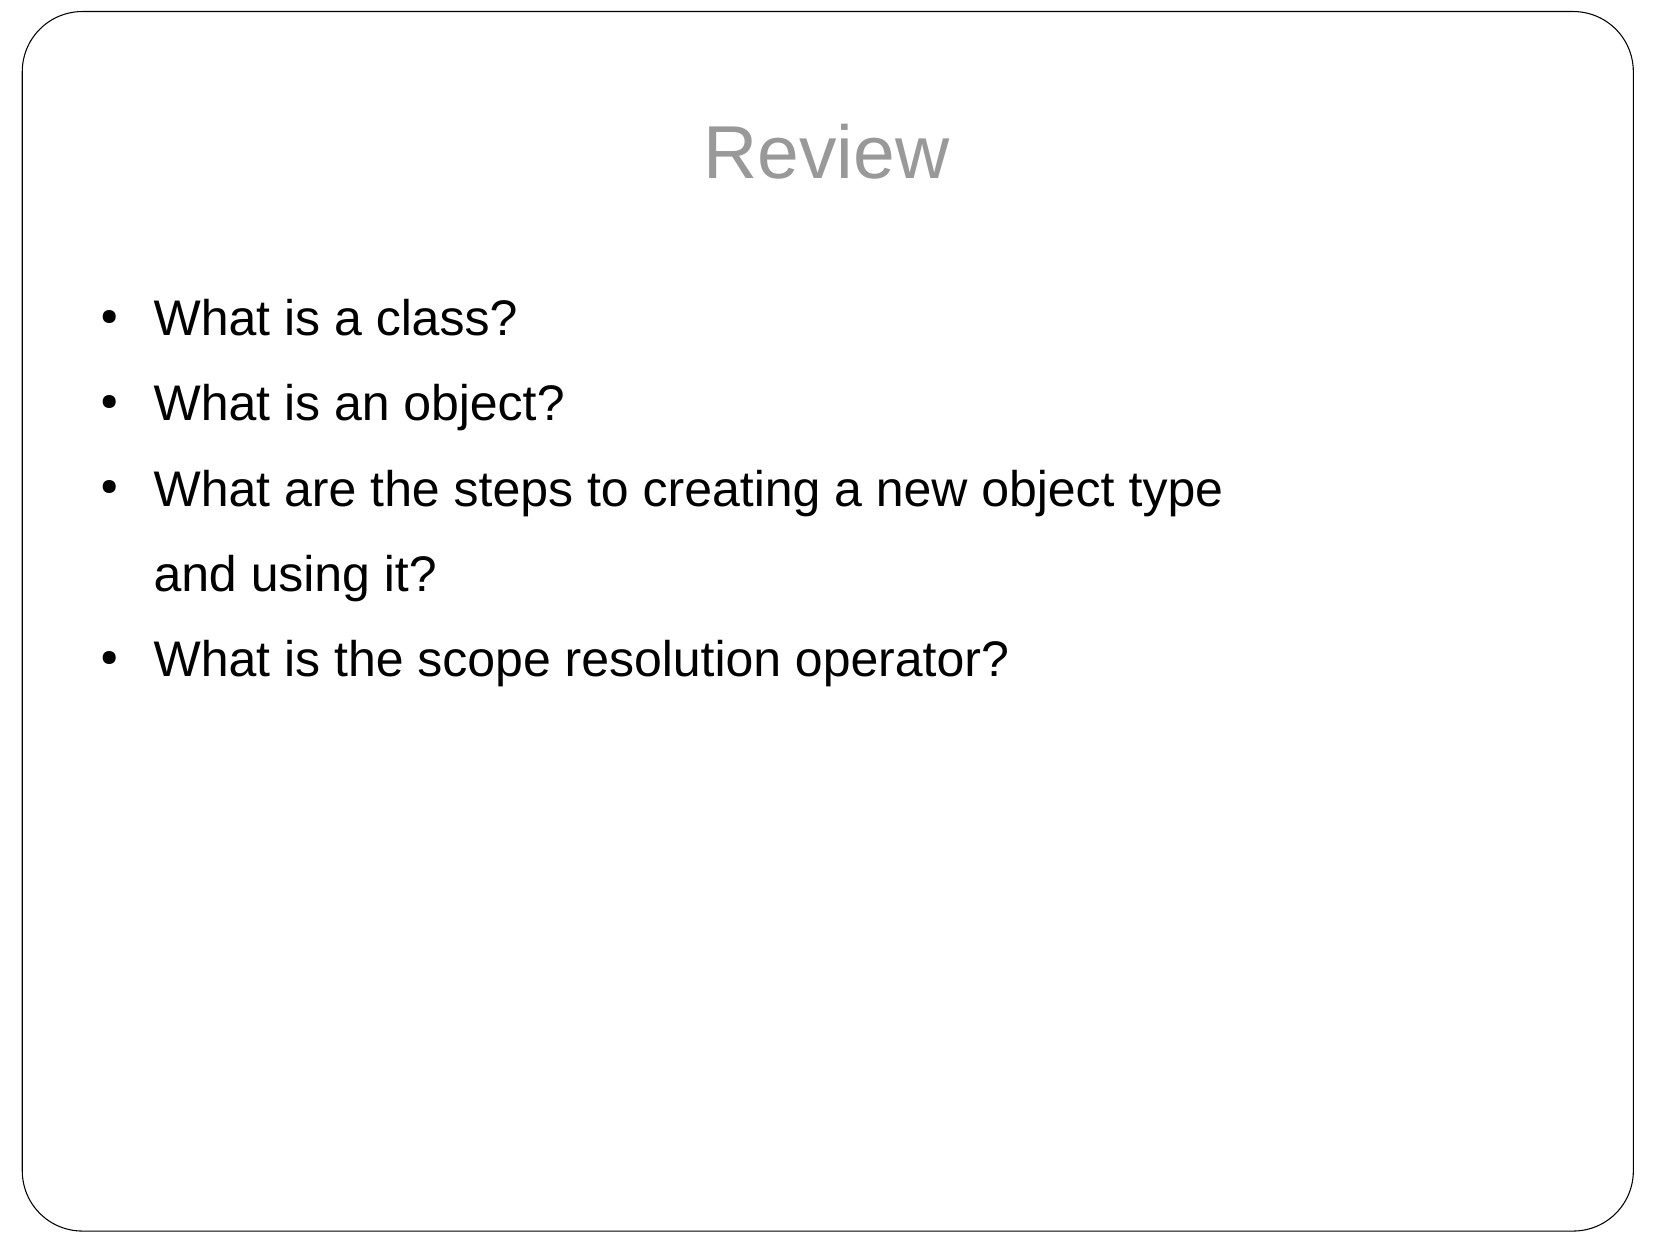

# Review
What is a class?
What is an object?
What are the steps to creating a new object type
and using it?
What is the scope resolution operator?